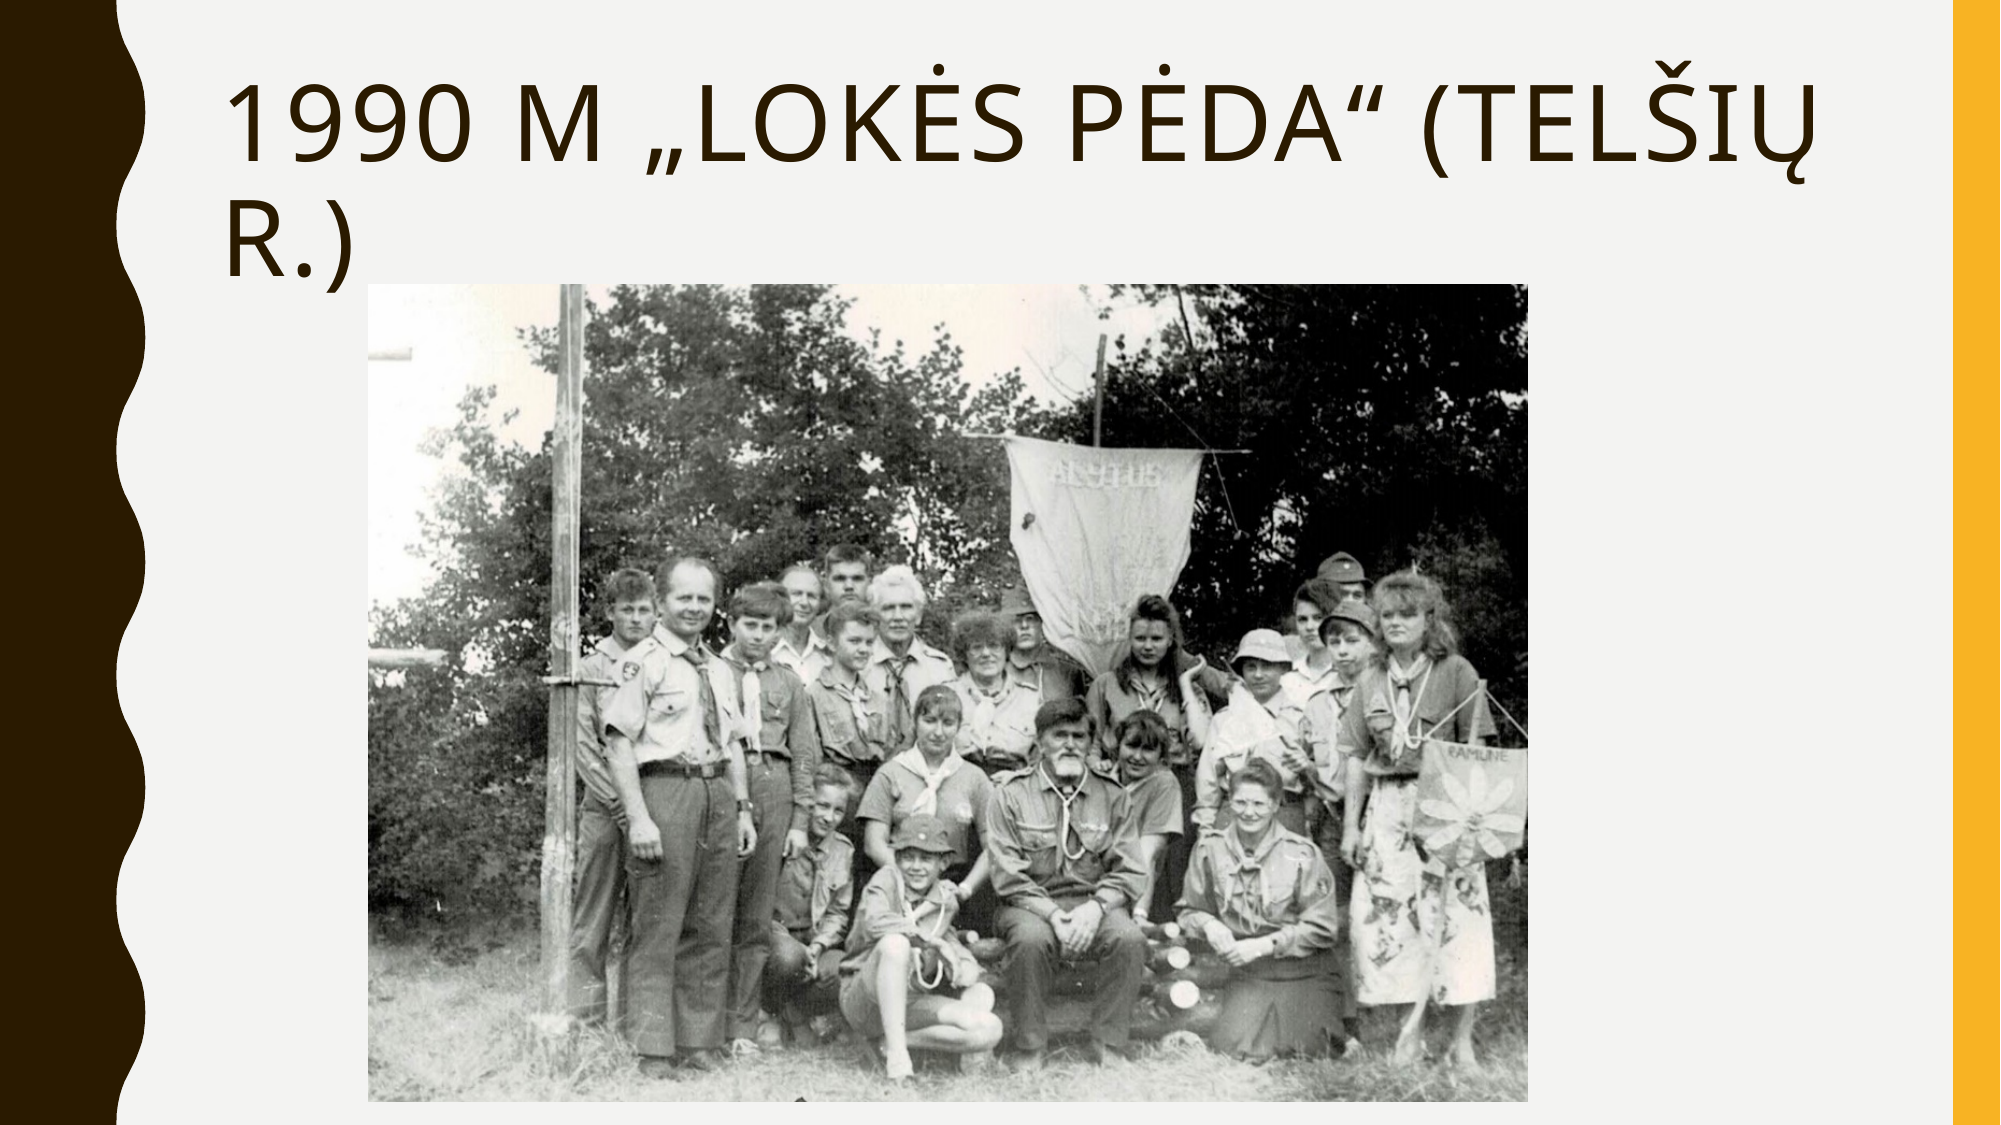

# 1990 m „Lokės pėda“ (Telšių r.)